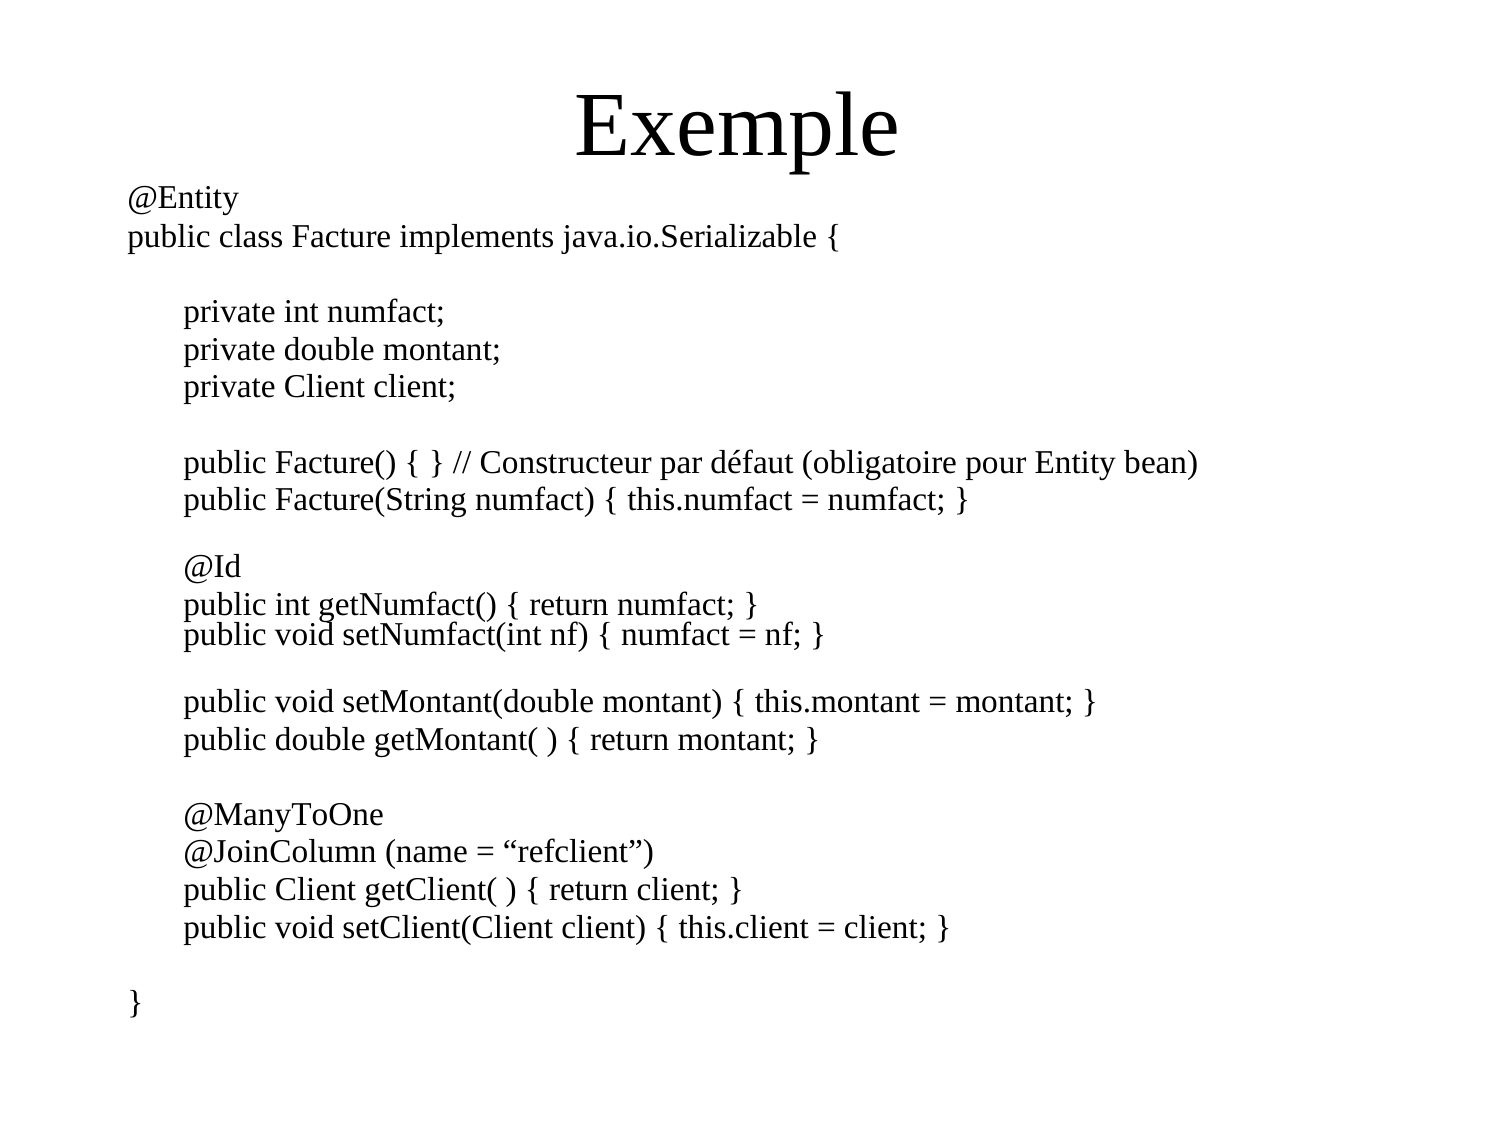

# Exemple
@Entity
public class Facture implements java.io.Serializable {
	private int numfact;
	private double montant;
	private Client client;
	public Facture() { } // Constructeur par défaut (obligatoire pour Entity bean)
	public Facture(String numfact) { this.numfact = numfact; }
	@Id
	public int getNumfact() { return numfact; }
public void setNumfact(int nf) { numfact = nf; }
	public void setMontant(double montant) { this.montant = montant; }
	public double getMontant( ) { return montant; }
	@ManyToOne
	@JoinColumn (name = “refclient”)
	public Client getClient( ) { return client; }
	public void setClient(Client client) { this.client = client; }
}